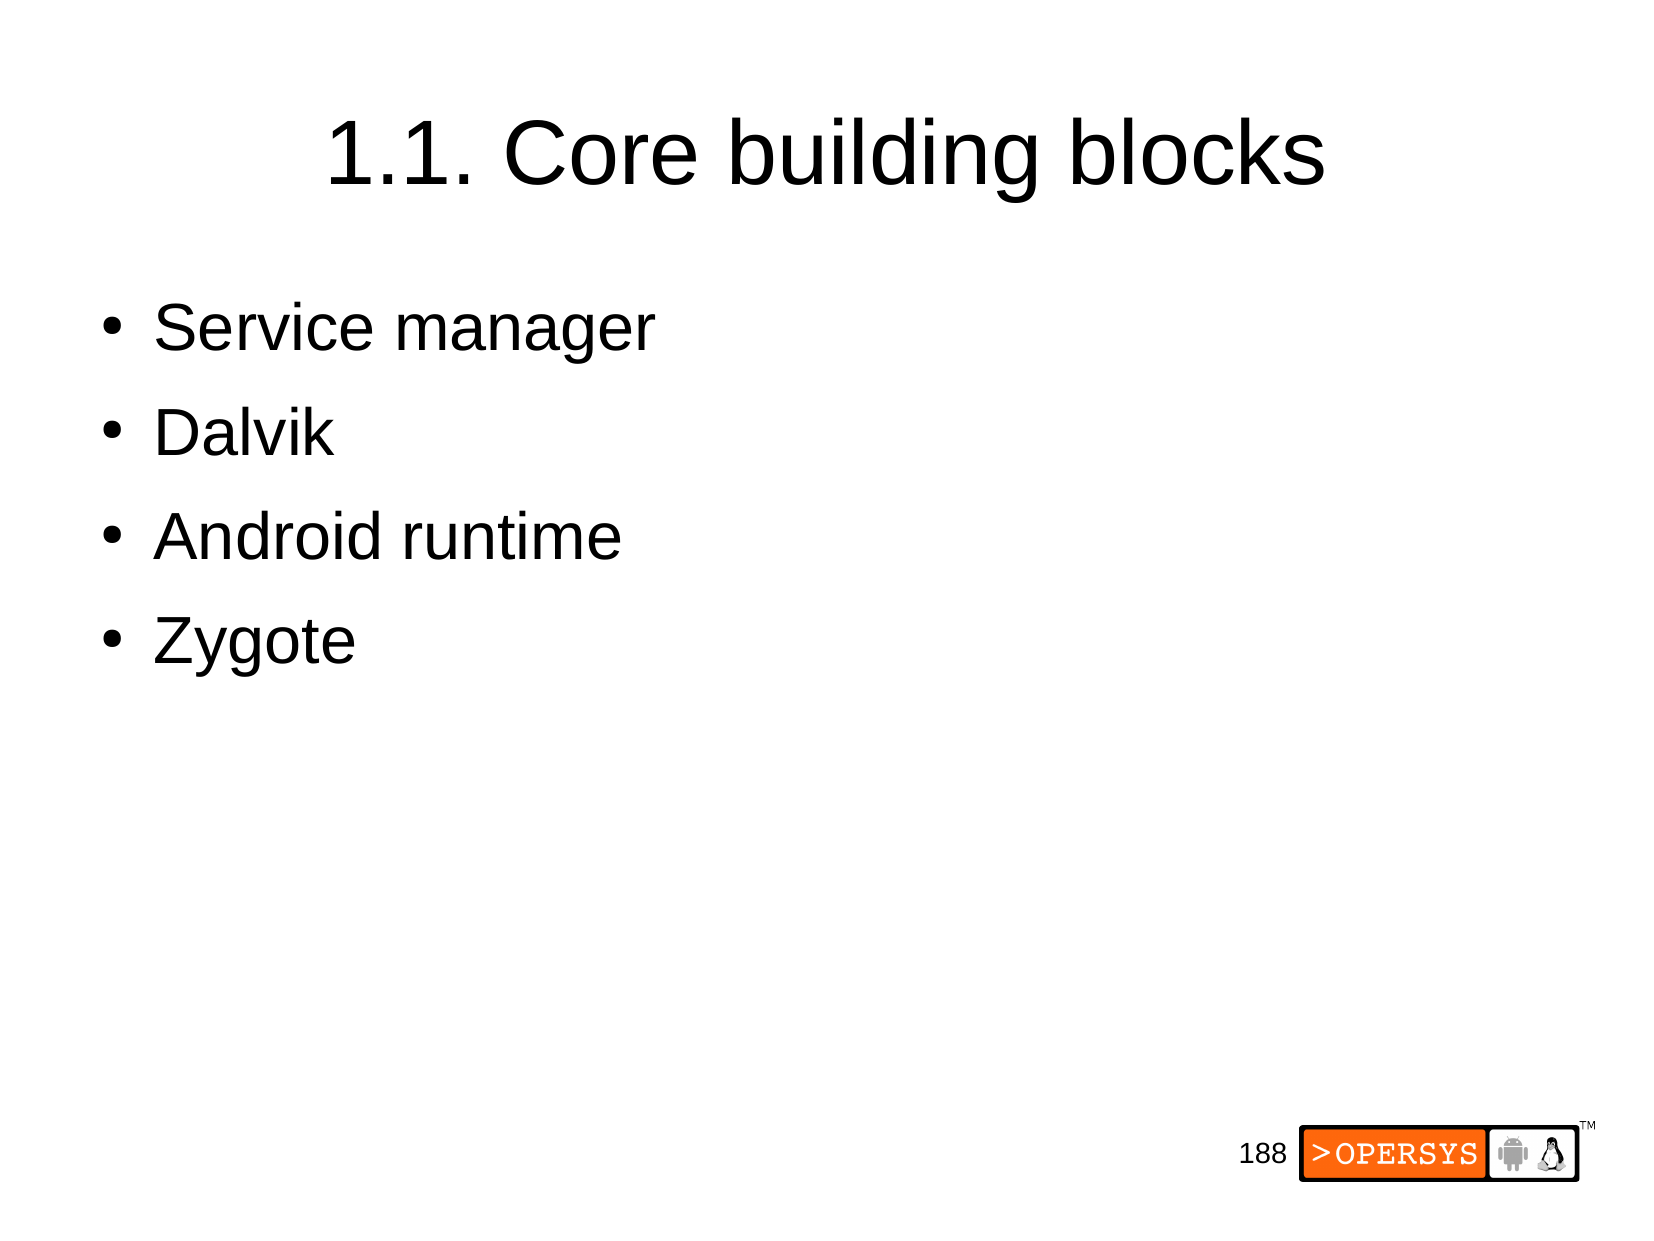

# 1.1. Core building blocks
Service manager
Dalvik
Android runtime
Zygote